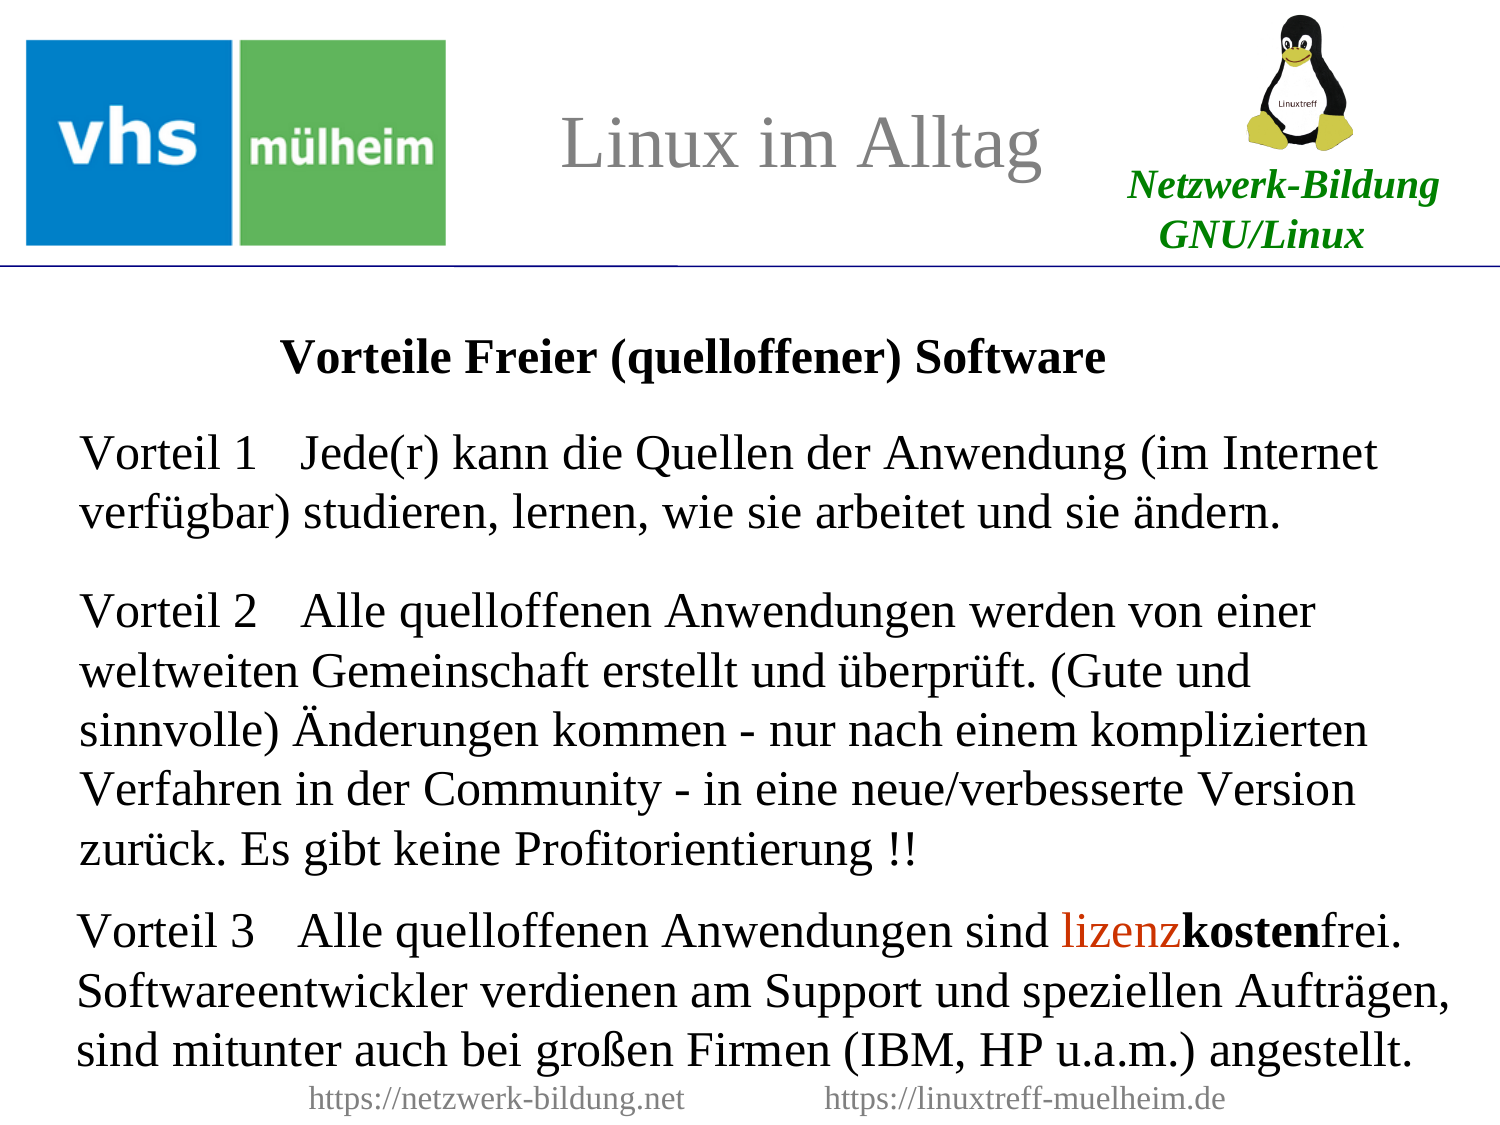

Linux im Alltag
Netzwerk-Bildung
 GNU/Linux
Vorteile Freier (quelloffener) Software
Vorteil 1 	Jede(r) kann die Quellen der Anwendung (im Internet verfügbar) studieren, lernen, wie sie arbeitet und sie ändern.
Vorteil 2 	Alle quelloffenen Anwendungen werden von einer weltweiten Gemeinschaft erstellt und überprüft. (Gute und sinnvolle) Änderungen kommen - nur nach einem komplizierten Verfahren in der Community - in eine neue/verbesserte Version zurück. Es gibt keine Profitorientierung !!
Vorteil 3	Alle quelloffenen Anwendungen sind lizenzkostenfrei. Softwareentwickler verdienen am Support und speziellen Aufträgen, sind mitunter auch bei großen Firmen (IBM, HP u.a.m.) angestellt.
https://netzwerk-bildung.net		https://linuxtreff-muelheim.de